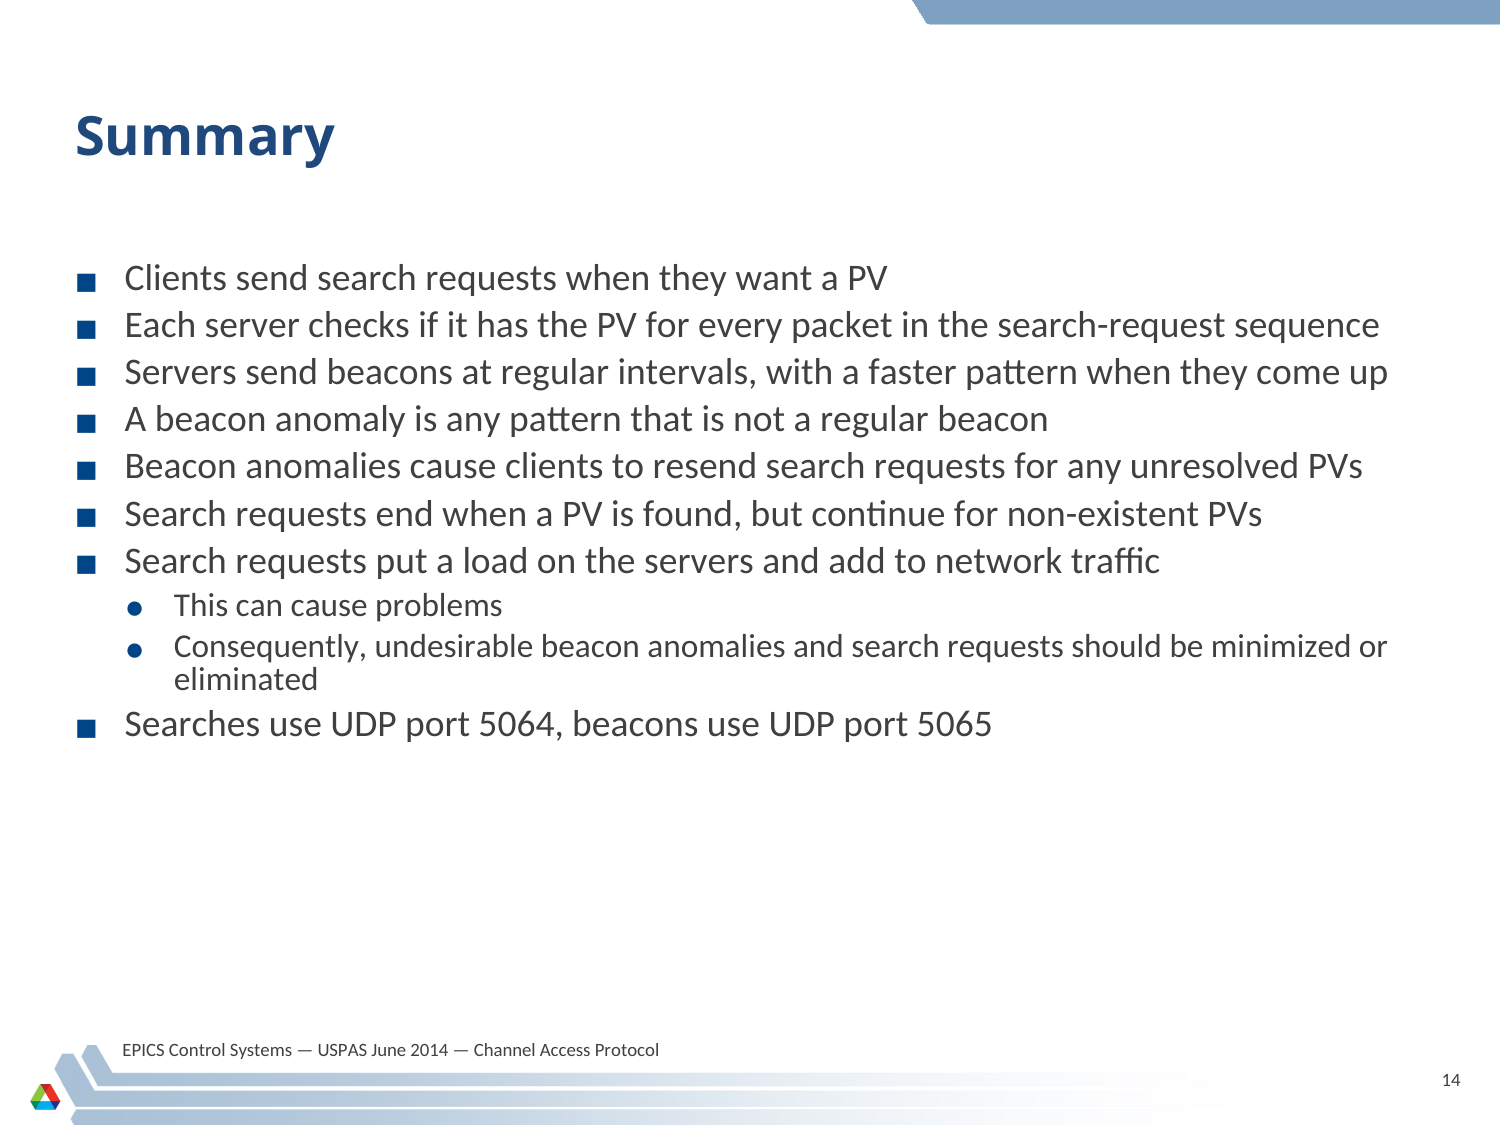

# Summary
Clients send search requests when they want a PV
Each server checks if it has the PV for every packet in the search-request sequence
Servers send beacons at regular intervals, with a faster pattern when they come up
A beacon anomaly is any pattern that is not a regular beacon
Beacon anomalies cause clients to resend search requests for any unresolved PVs
Search requests end when a PV is found, but continue for non-existent PVs
Search requests put a load on the servers and add to network traffic
This can cause problems
Consequently, undesirable beacon anomalies and search requests should be minimized or eliminated
Searches use UDP port 5064, beacons use UDP port 5065
EPICS Control Systems — USPAS June 2014 — Channel Access Protocol
14